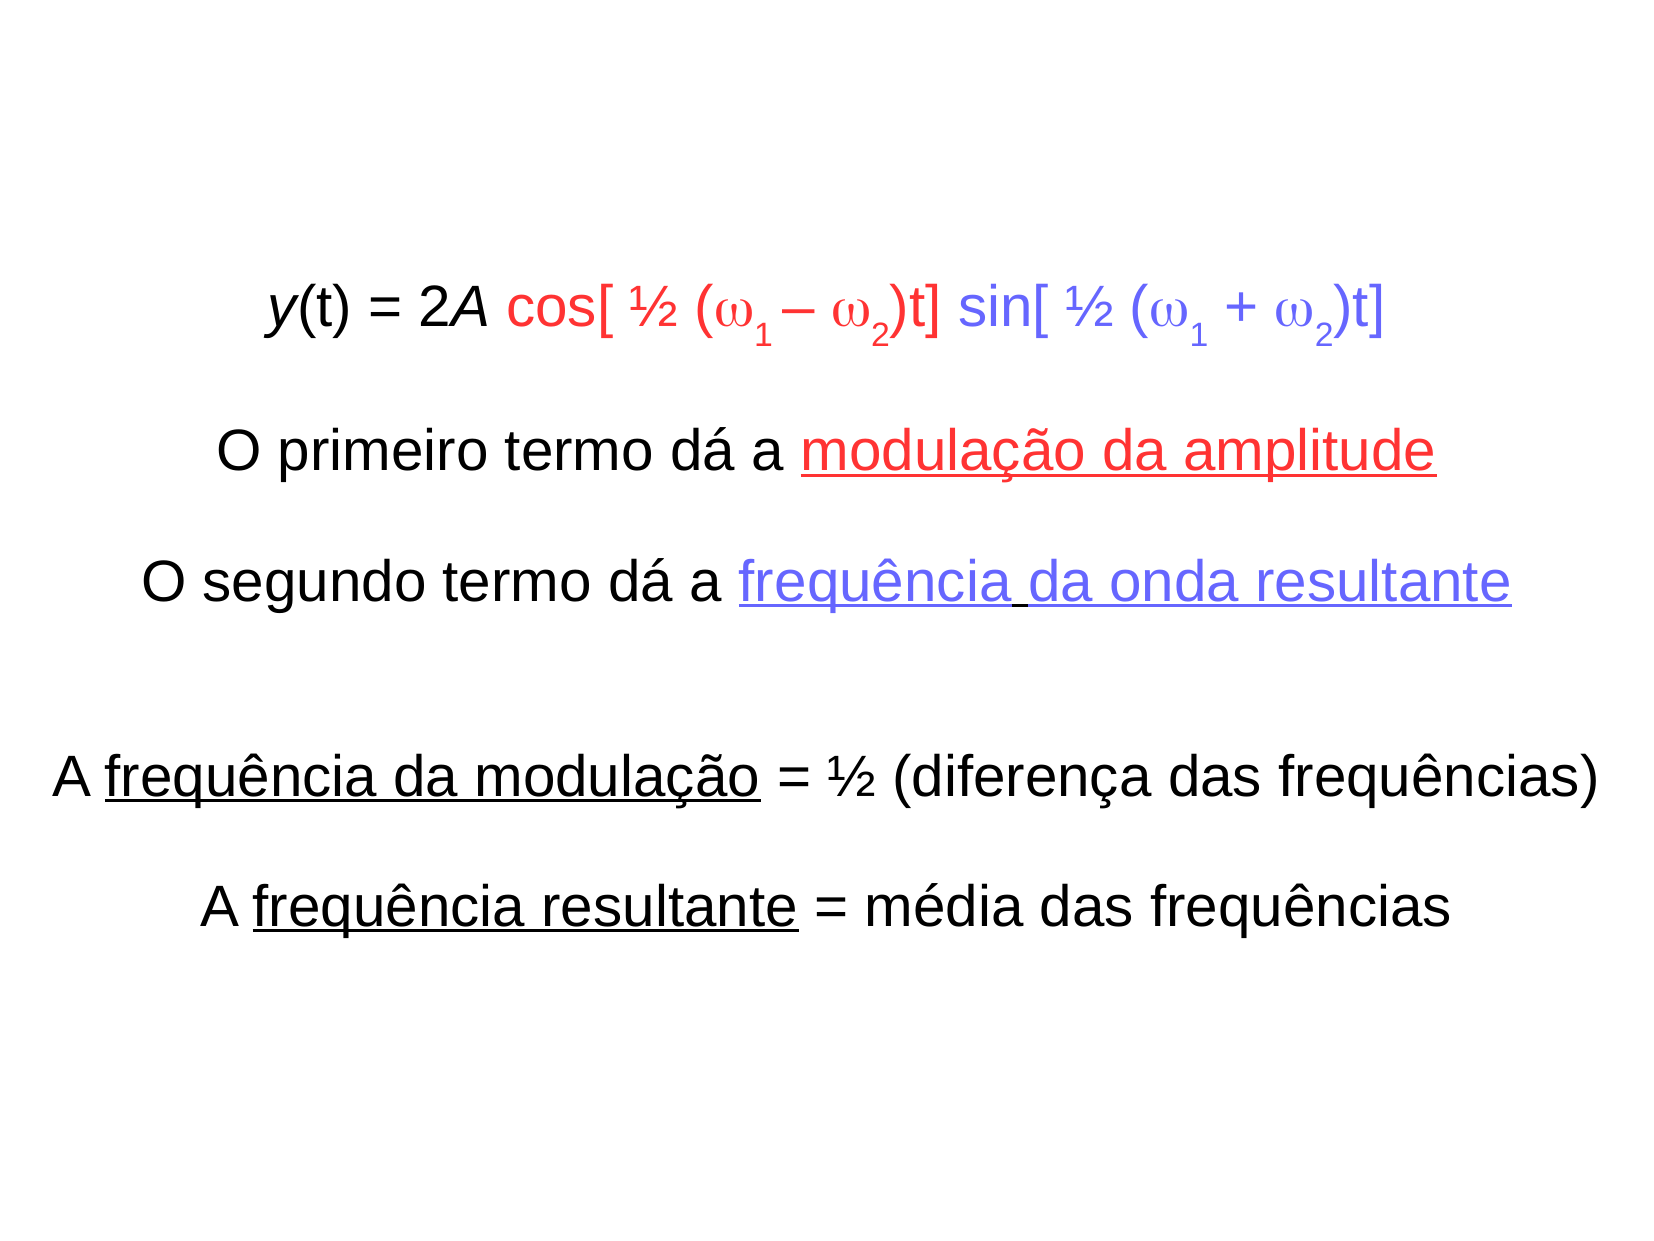

# y(t) = 2A cos[ ½ (w1 – w2)t] sin[ ½ (w1 + w2)t]
O primeiro termo dá a modulação da amplitude
O segundo termo dá a frequência da onda resultante
A frequência da modulação = ½ (diferença das frequências)
A frequência resultante = média das frequências